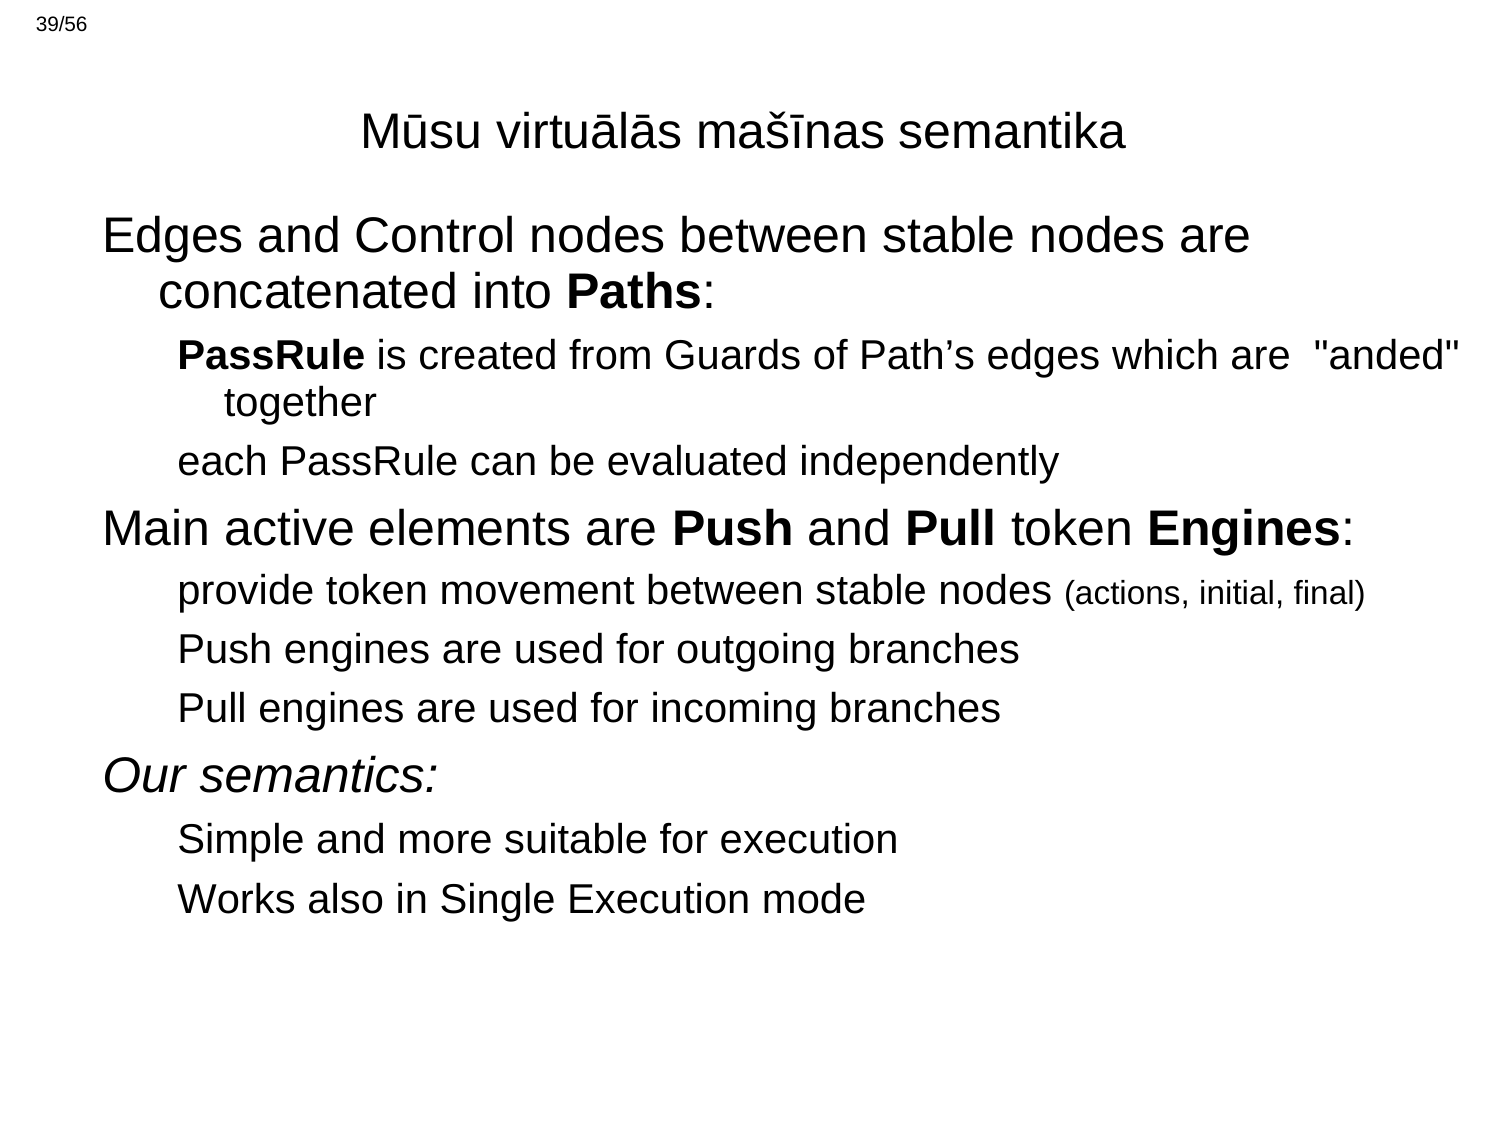

39
# Mūsu virtuālās mašīnas semantika
Edges and Control nodes between stable nodes are concatenated into Paths:
PassRule is created from Guards of Path’s edges which are "anded" together
each PassRule can be evaluated independently
Main active elements are Push and Pull token Engines:
provide token movement between stable nodes (actions, initial, final)
Push engines are used for outgoing branches
Pull engines are used for incoming branches
Our semantics:
Simple and more suitable for execution
Works also in Single Execution mode